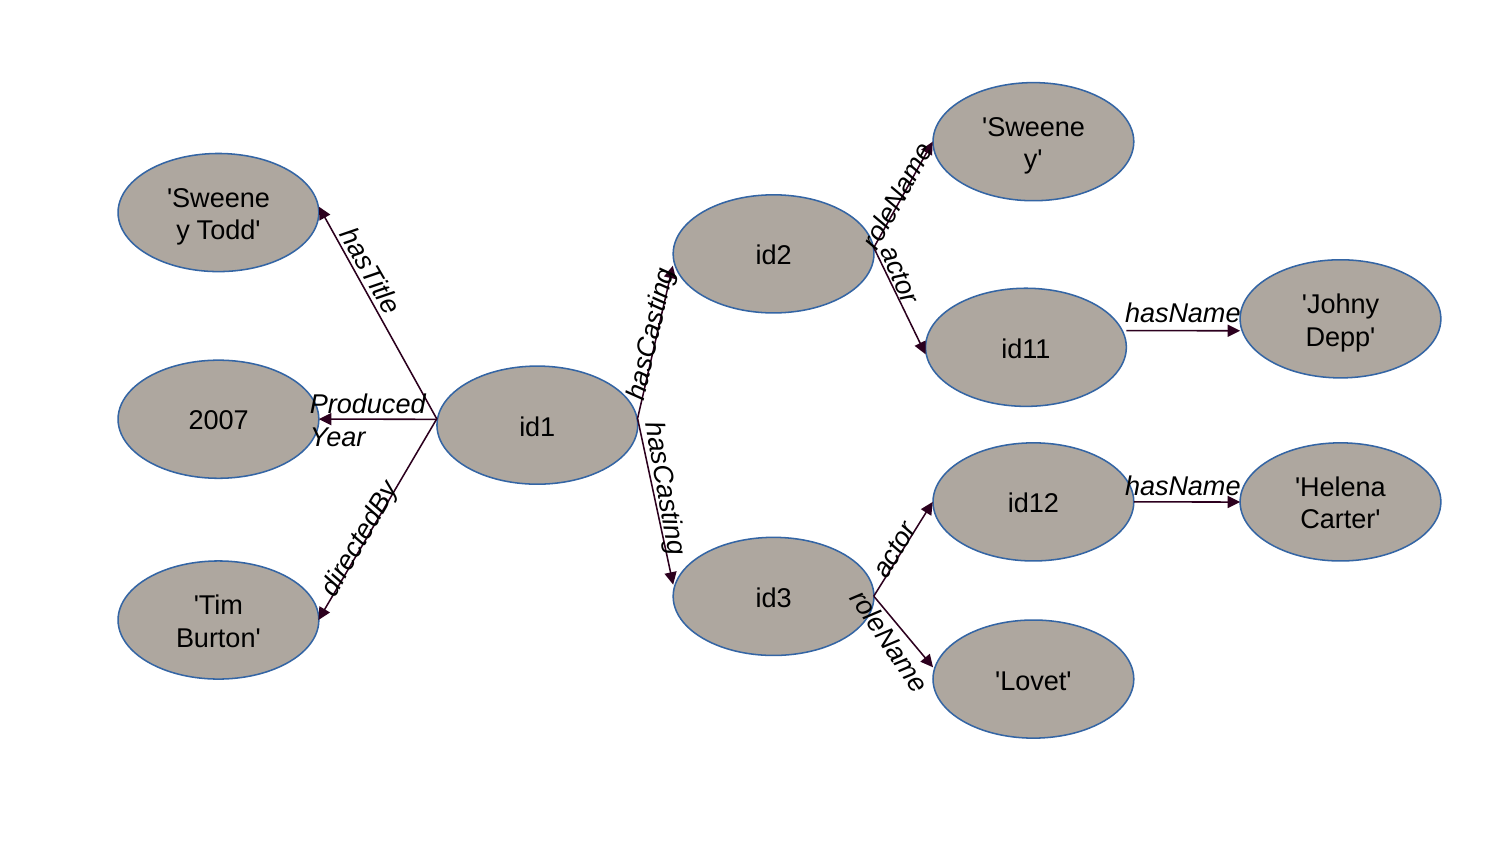

RDF – Graph based data model
'Sweeney'
'Sweeney Todd'
roleName
id2
'Johny Depp'
actor
hasTitle
id11
hasName
hasCasting
2007
id1
Produced
Year
id12
'Helena Carter'
hasName
hasCasting
directedBy
actor
id3
'Tim Burton'
'Lovet'
roleName